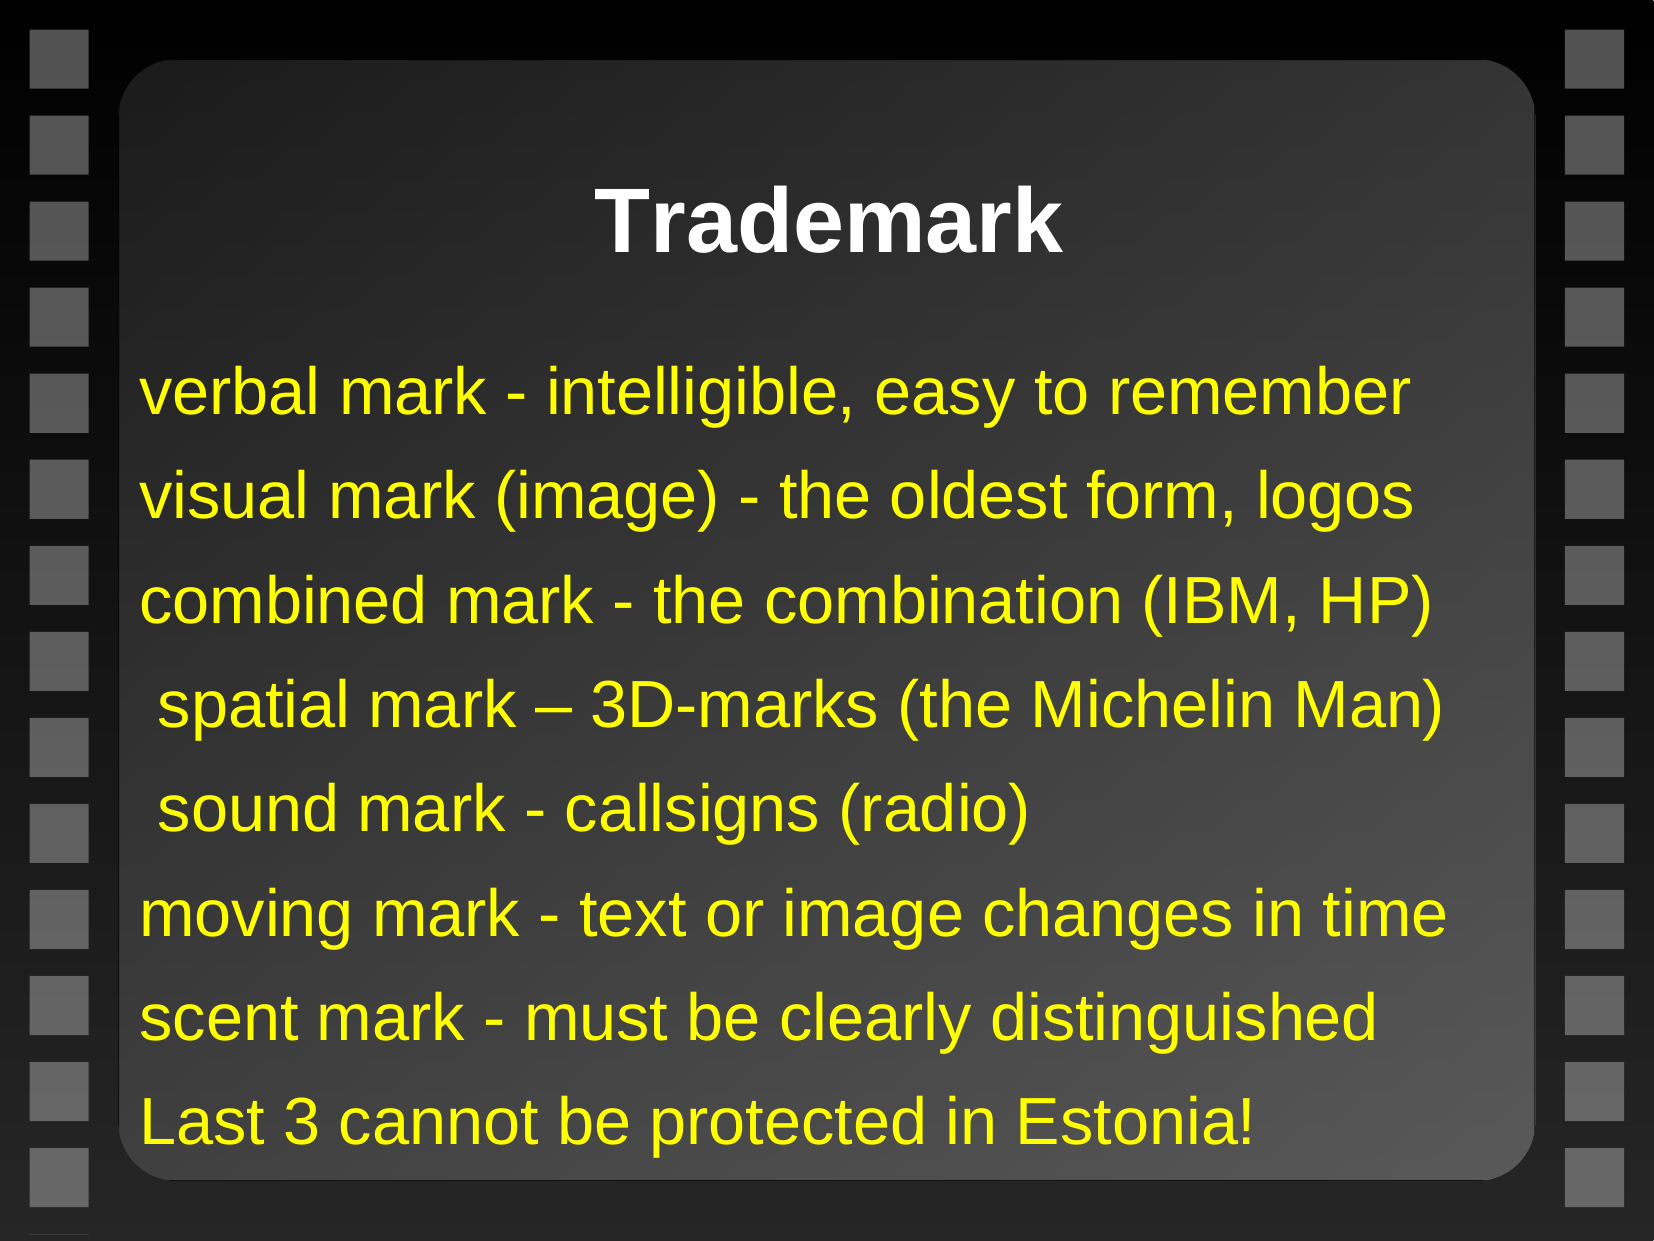

# Trademark
verbal mark - intelligible, easy to remember
visual mark (image) - the oldest form, logos
combined mark - the combination (IBM, HP)
 spatial mark – 3D-marks (the Michelin Man)
 sound mark - callsigns (radio)
moving mark - text or image changes in time
scent mark - must be clearly distinguished
Last 3 cannot be protected in Estonia!